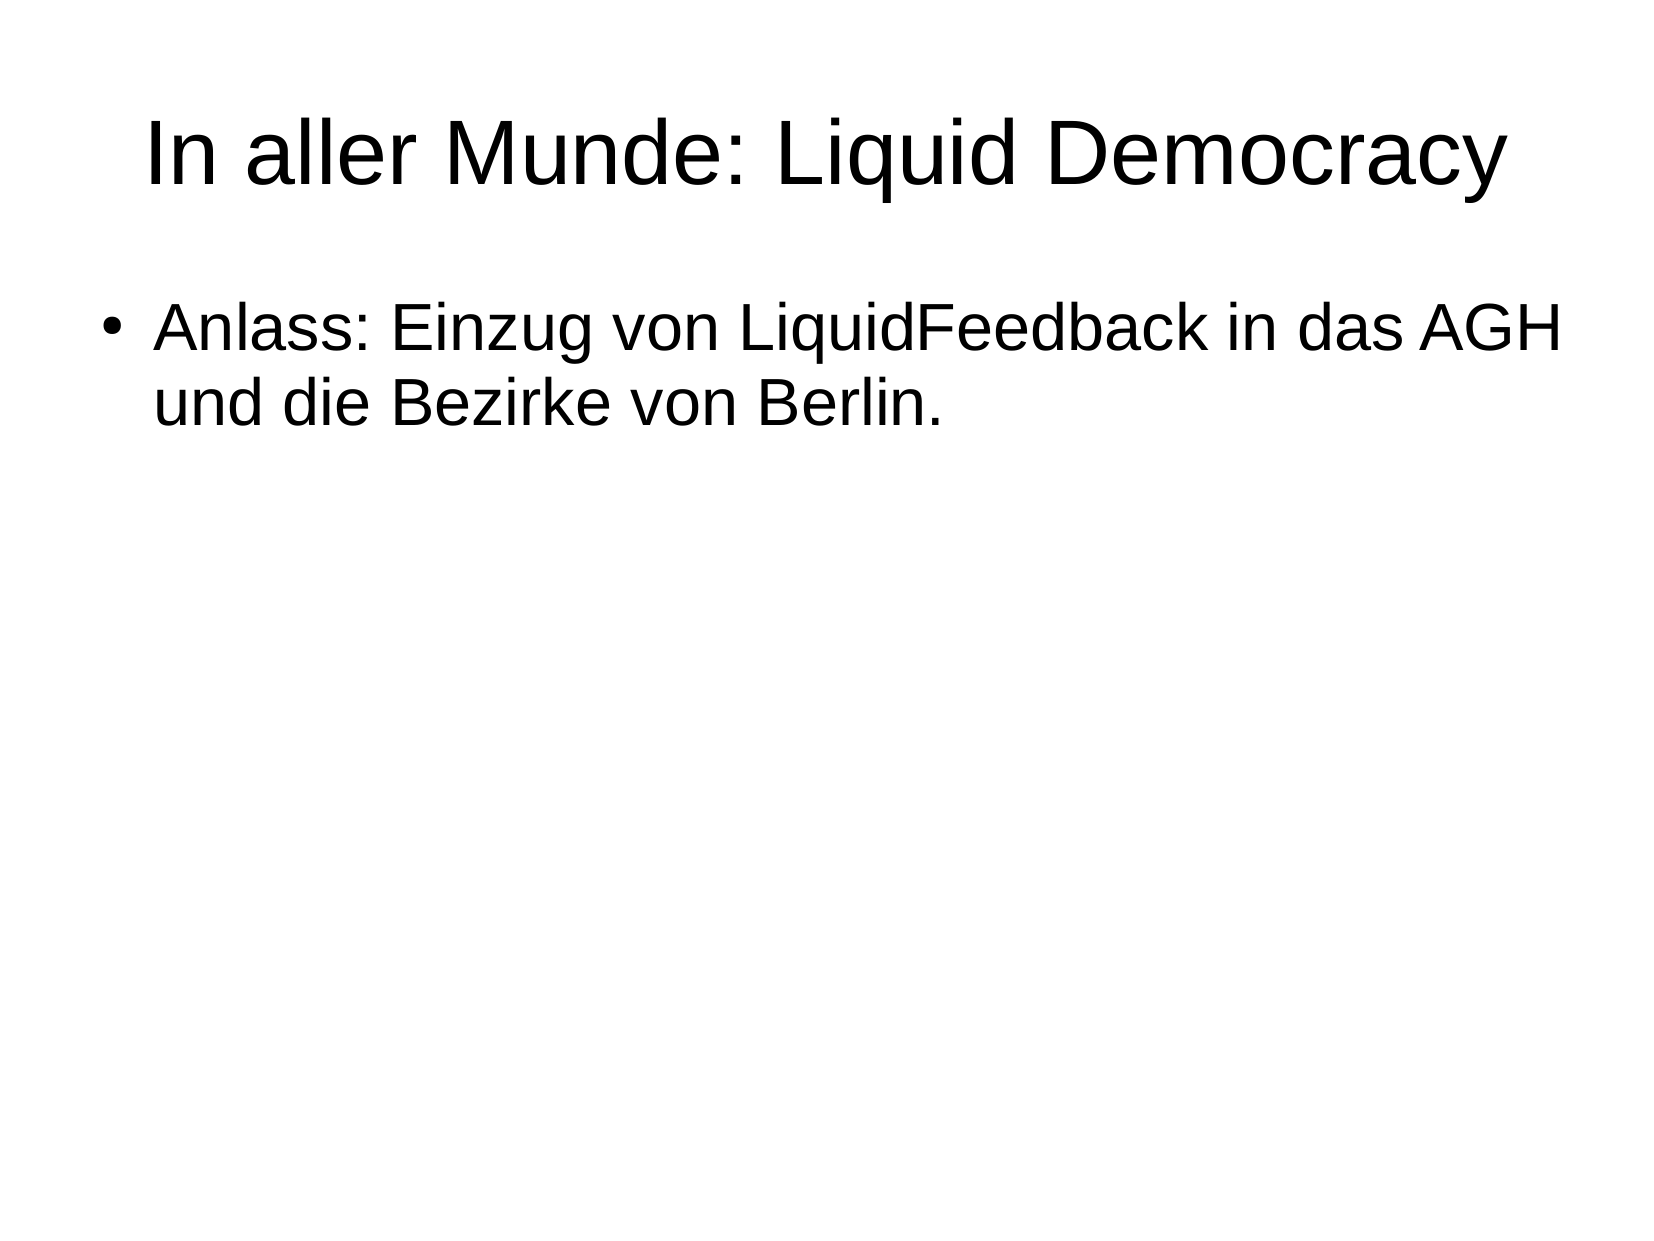

# In aller Munde: Liquid Democracy
Anlass: Einzug von LiquidFeedback in das AGH und die Bezirke von Berlin.